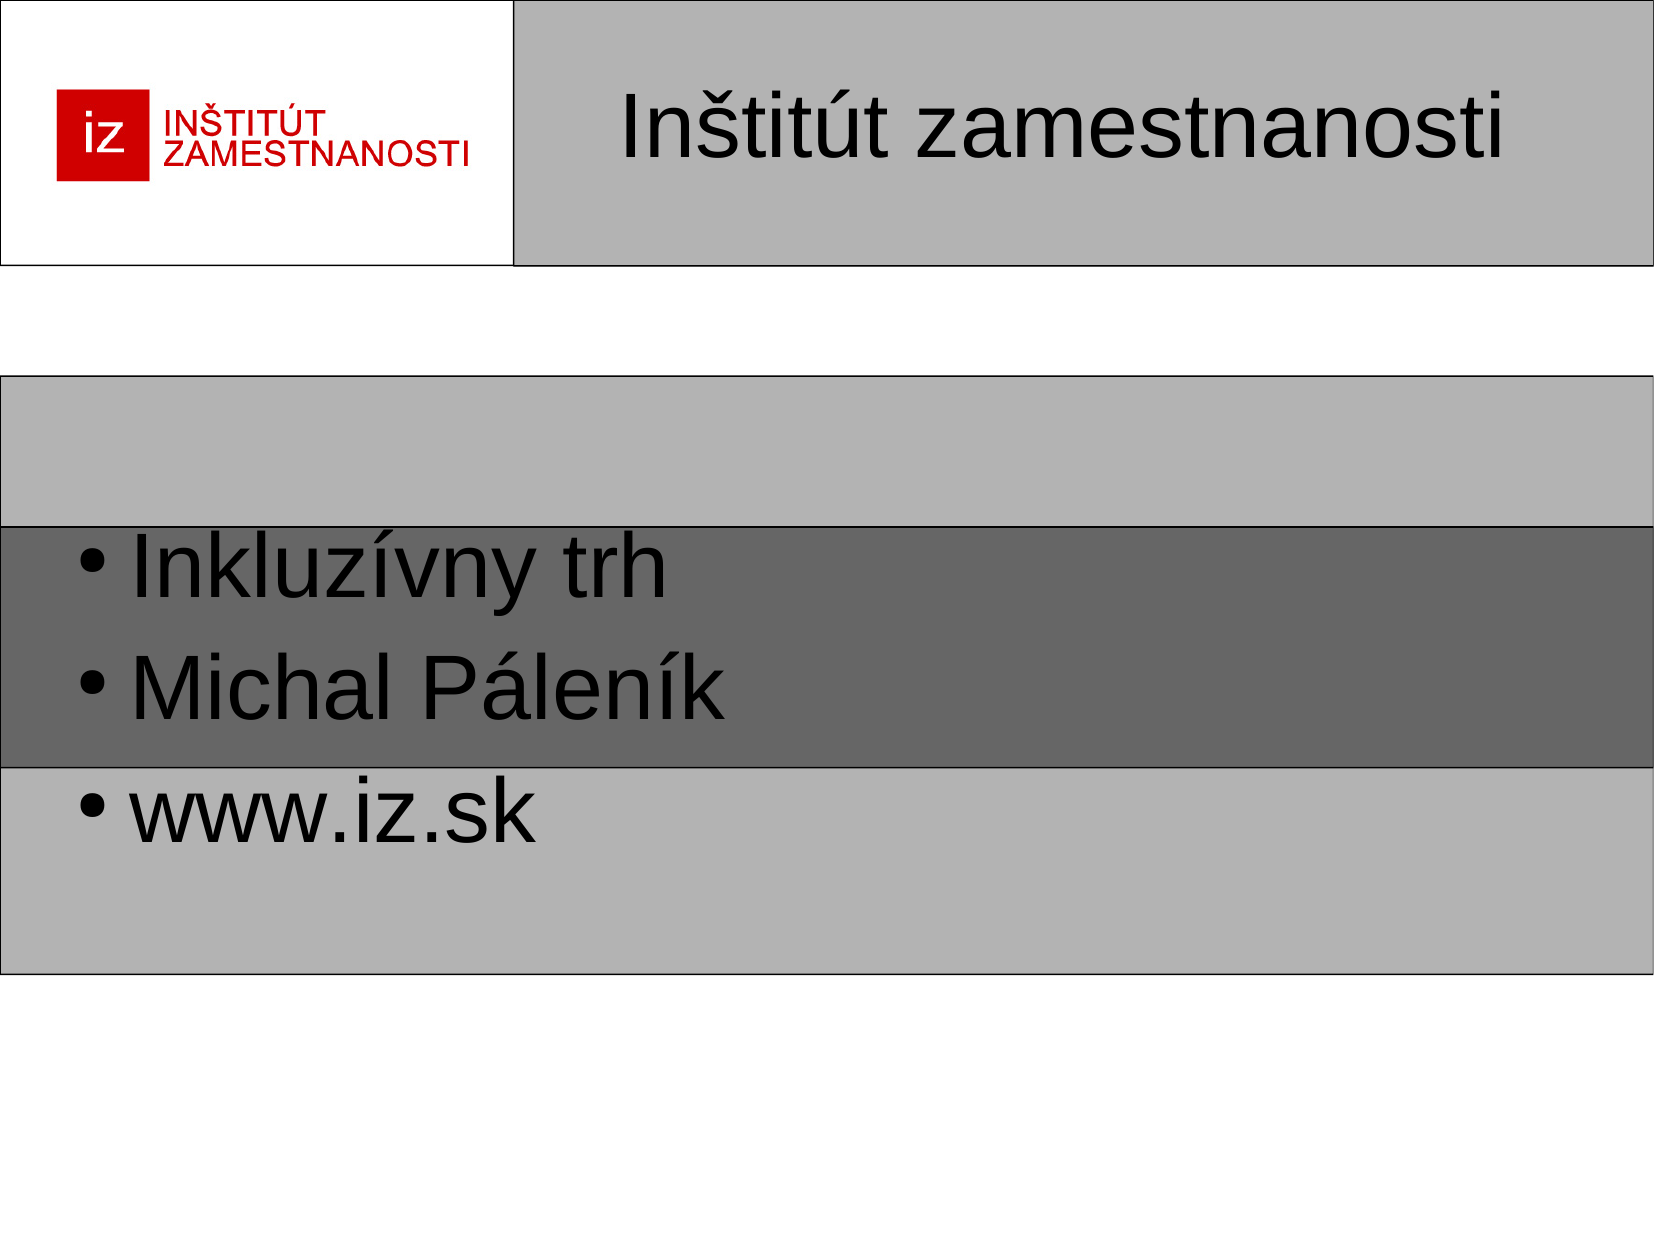

# Inštitút zamestnanosti
Inkluzívny trh
Michal Páleník
www.iz.sk